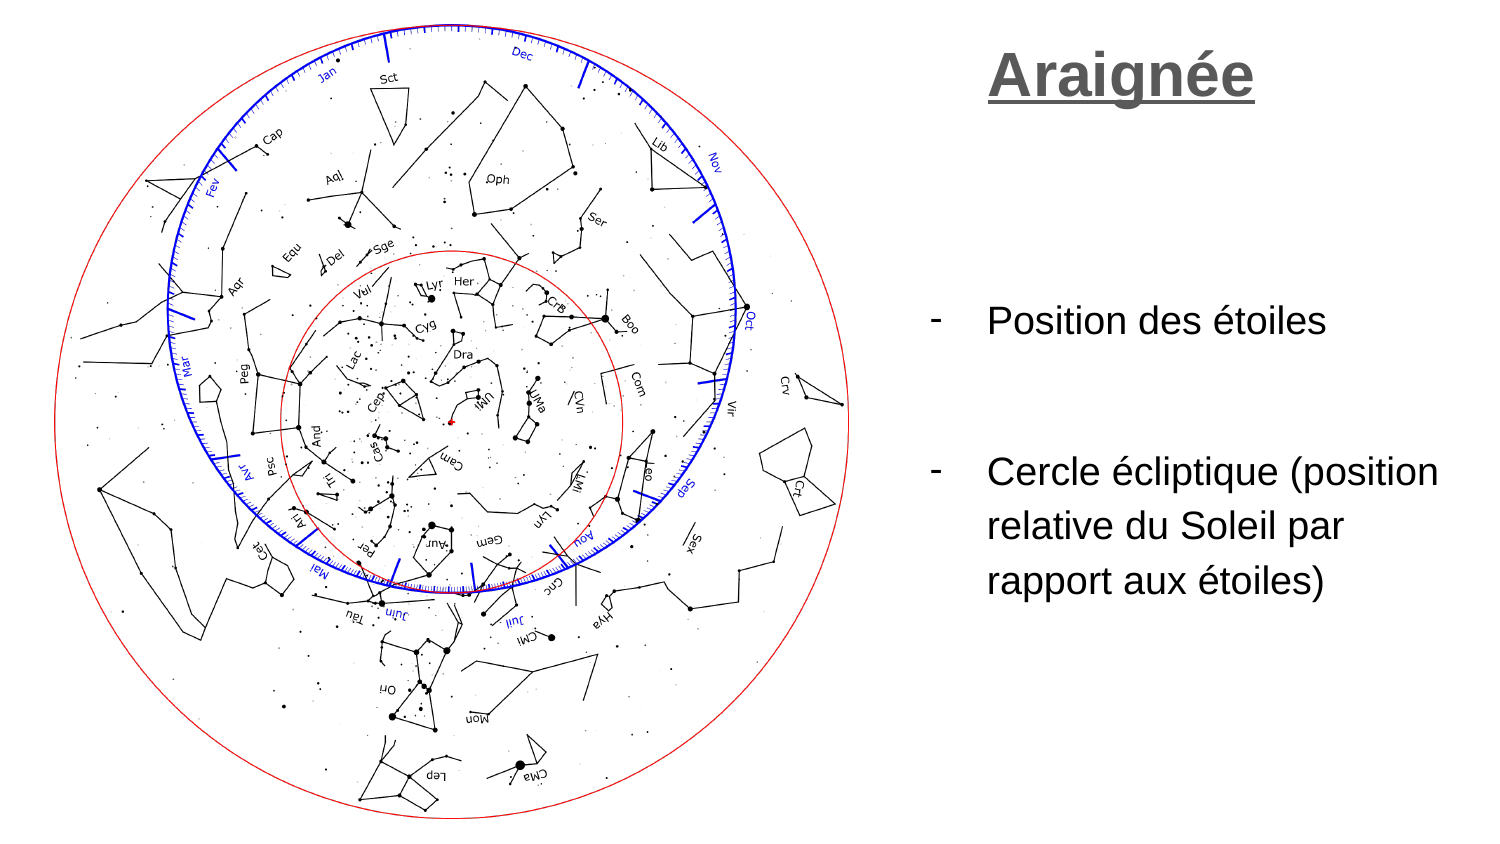

Araignée
Position des étoiles
Cercle écliptique (position relative du Soleil par rapport aux étoiles)